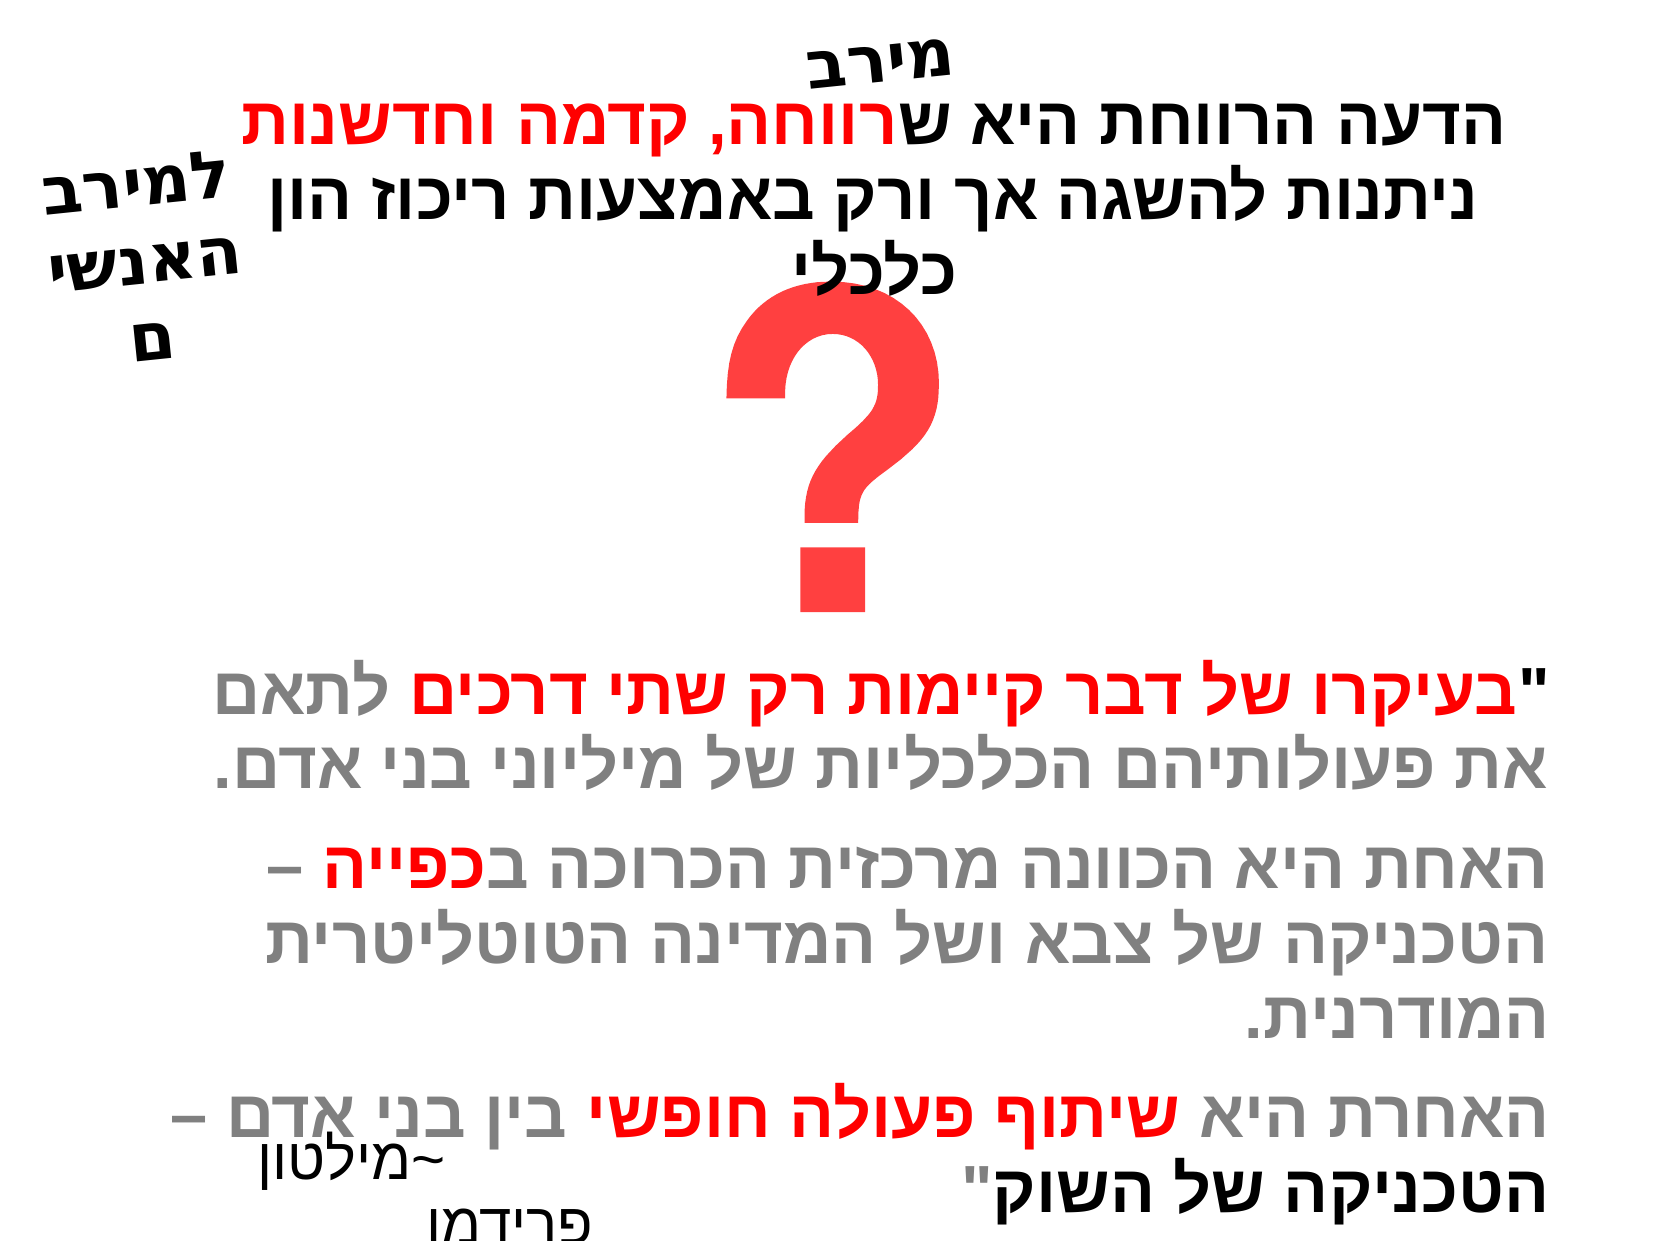

מירב
הדעה הרווחת היא שרווחה, קדמה וחדשנות ניתנות להשגה אך ורק באמצעות ריכוז הון כלכלי
למירב האנשים
"בעיקרו של דבר קיימות רק שתי דרכים לתאם את פעולותיהם הכלכליות של מיליוני בני אדם.
האחת היא הכוונה מרכזית הכרוכה בכפייה – הטכניקה של צבא ושל המדינה הטוטליטרית המודרנית.
האחרת היא שיתוף פעולה חופשי בין בני אדם – הטכניקה של השוק"
			~מילטון פרידמן